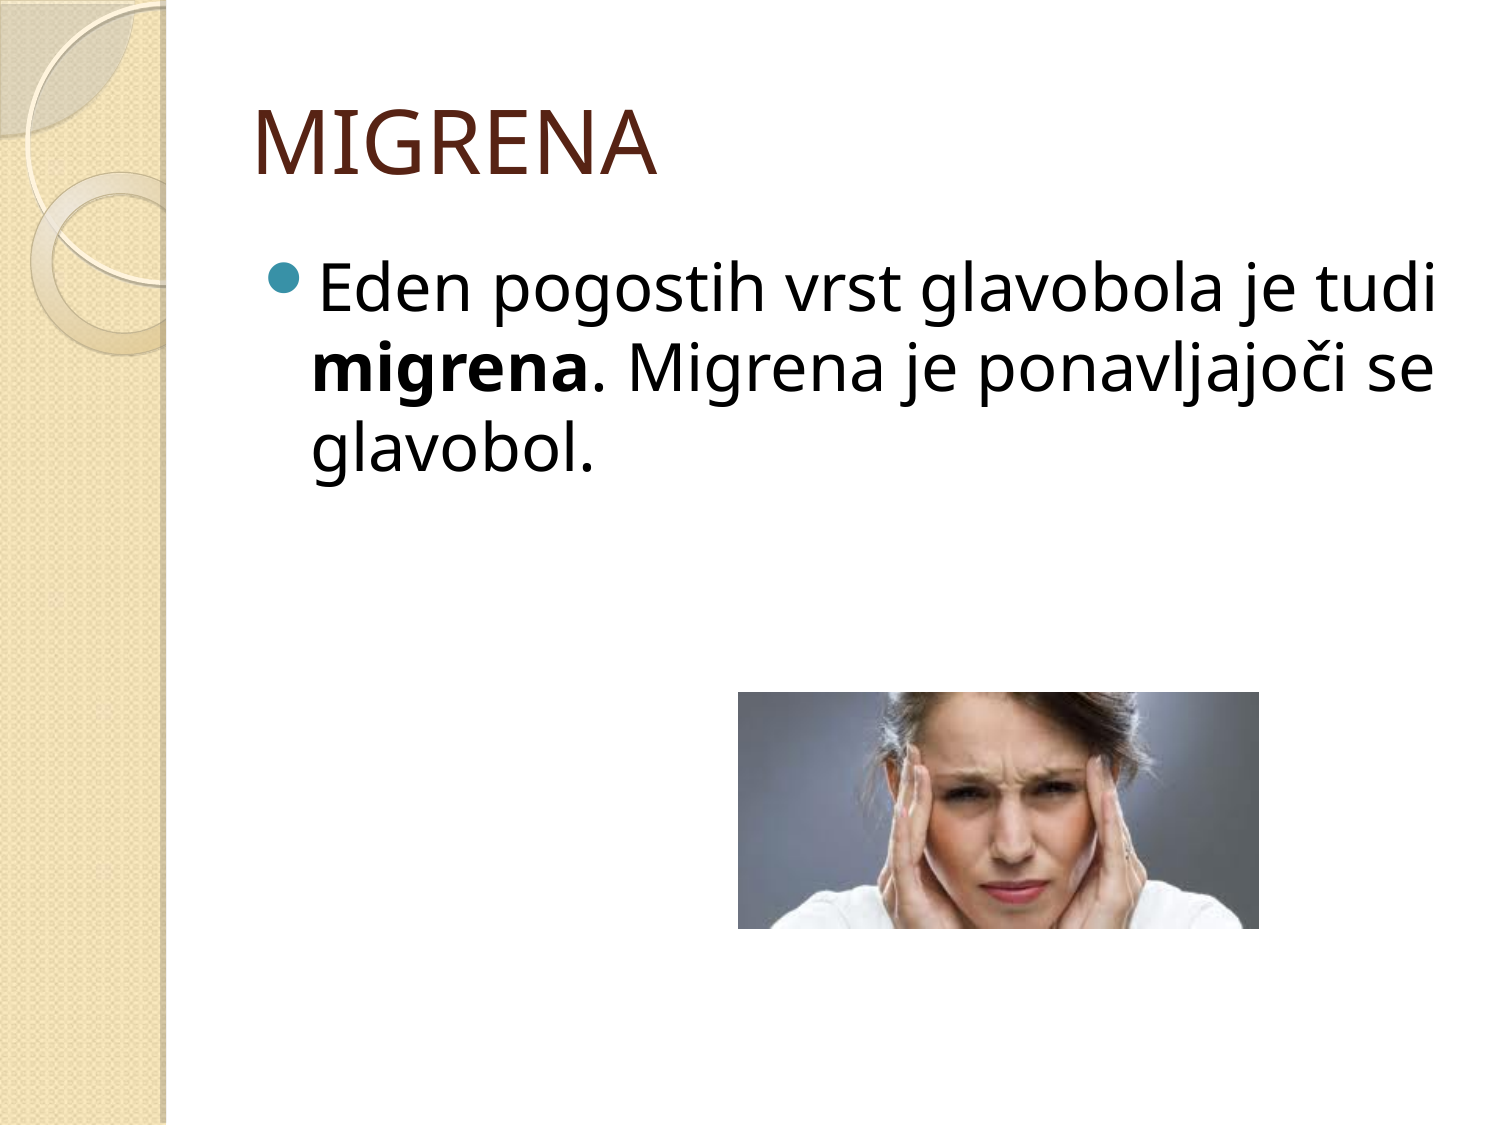

# MIGRENA
Eden pogostih vrst glavobola je tudi migrena. Migrena je ponavljajoči se glavobol.